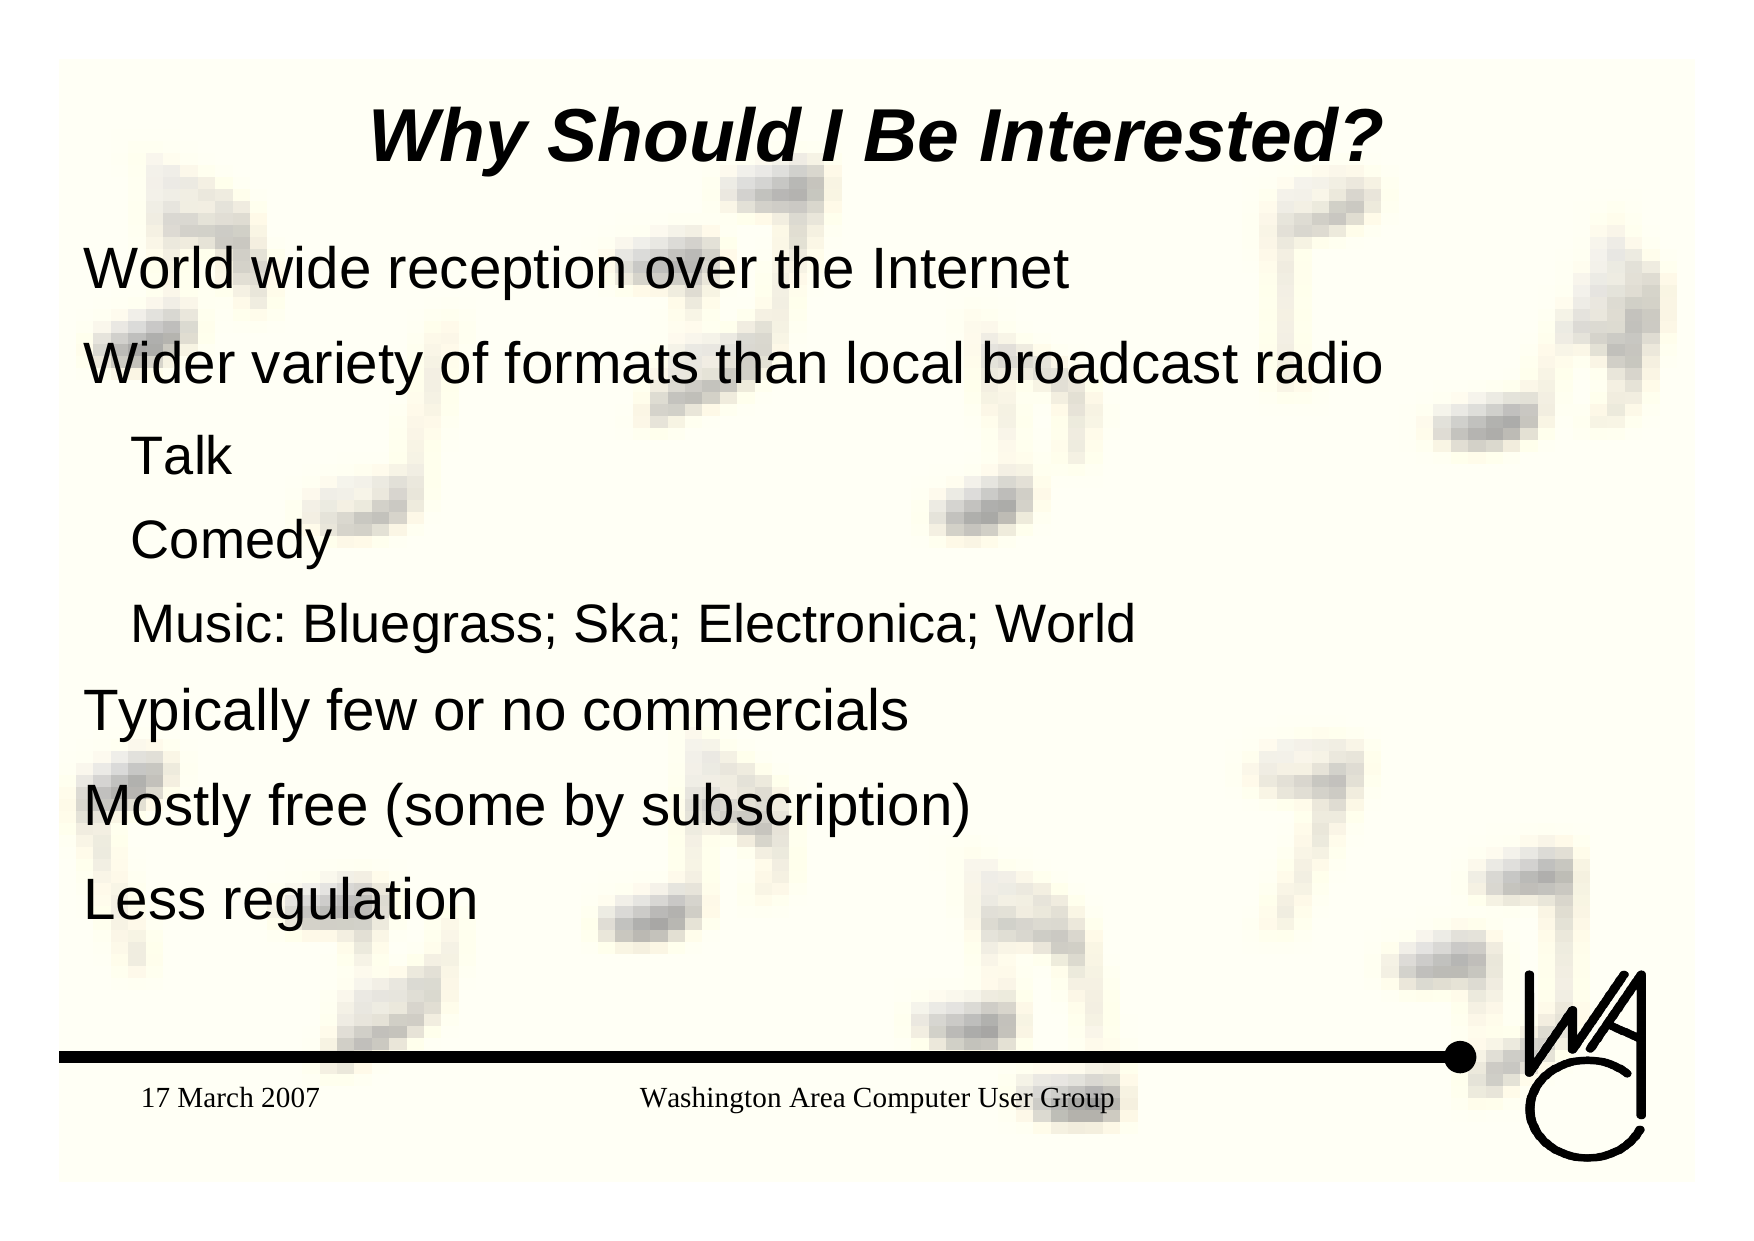

# Why Should I Be Interested?
World wide reception over the Internet
Wider variety of formats than local broadcast radio
Talk
Comedy
Music: Bluegrass; Ska; Electronica; World
Typically few or no commercials
Mostly free (some by subscription)
Less regulation
17 March 2007
Washington Area Computer User Group